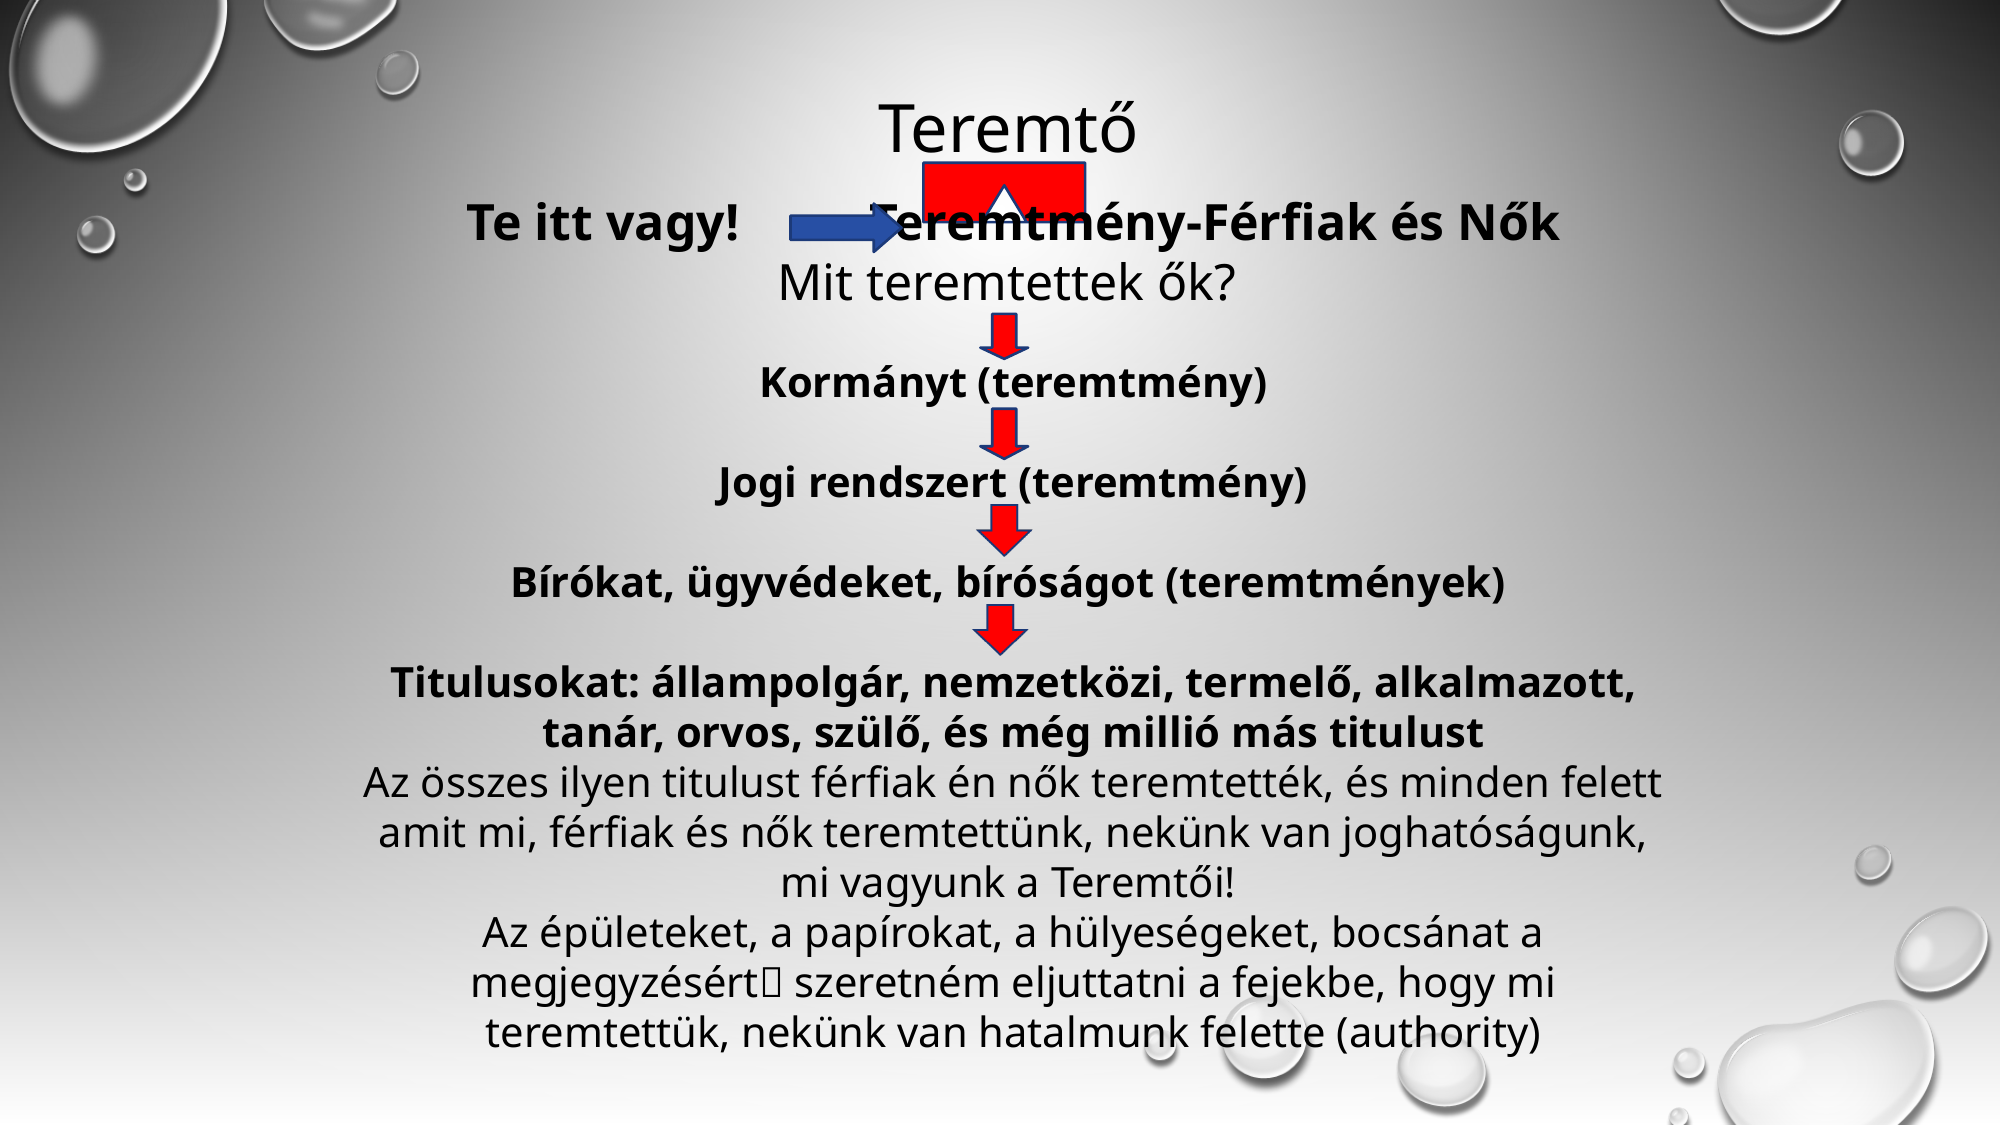

Teremtő
Te itt vagy! Teremtmény-Férfiak és Nők
Mit teremtettek ők?
Kormányt (teremtmény)
Jogi rendszert (teremtmény)
Bírókat, ügyvédeket, bíróságot (teremtmények)
Titulusokat: állampolgár, nemzetközi, termelő, alkalmazott, tanár, orvos, szülő, és még millió más titulust
Az összes ilyen titulust férfiak én nők teremtették, és minden felett amit mi, férfiak és nők teremtettünk, nekünk van joghatóságunk, mi vagyunk a Teremtői!
Az épületeket, a papírokat, a hülyeségeket, bocsánat a megjegyzésért szeretném eljuttatni a fejekbe, hogy mi teremtettük, nekünk van hatalmunk felette (authority)